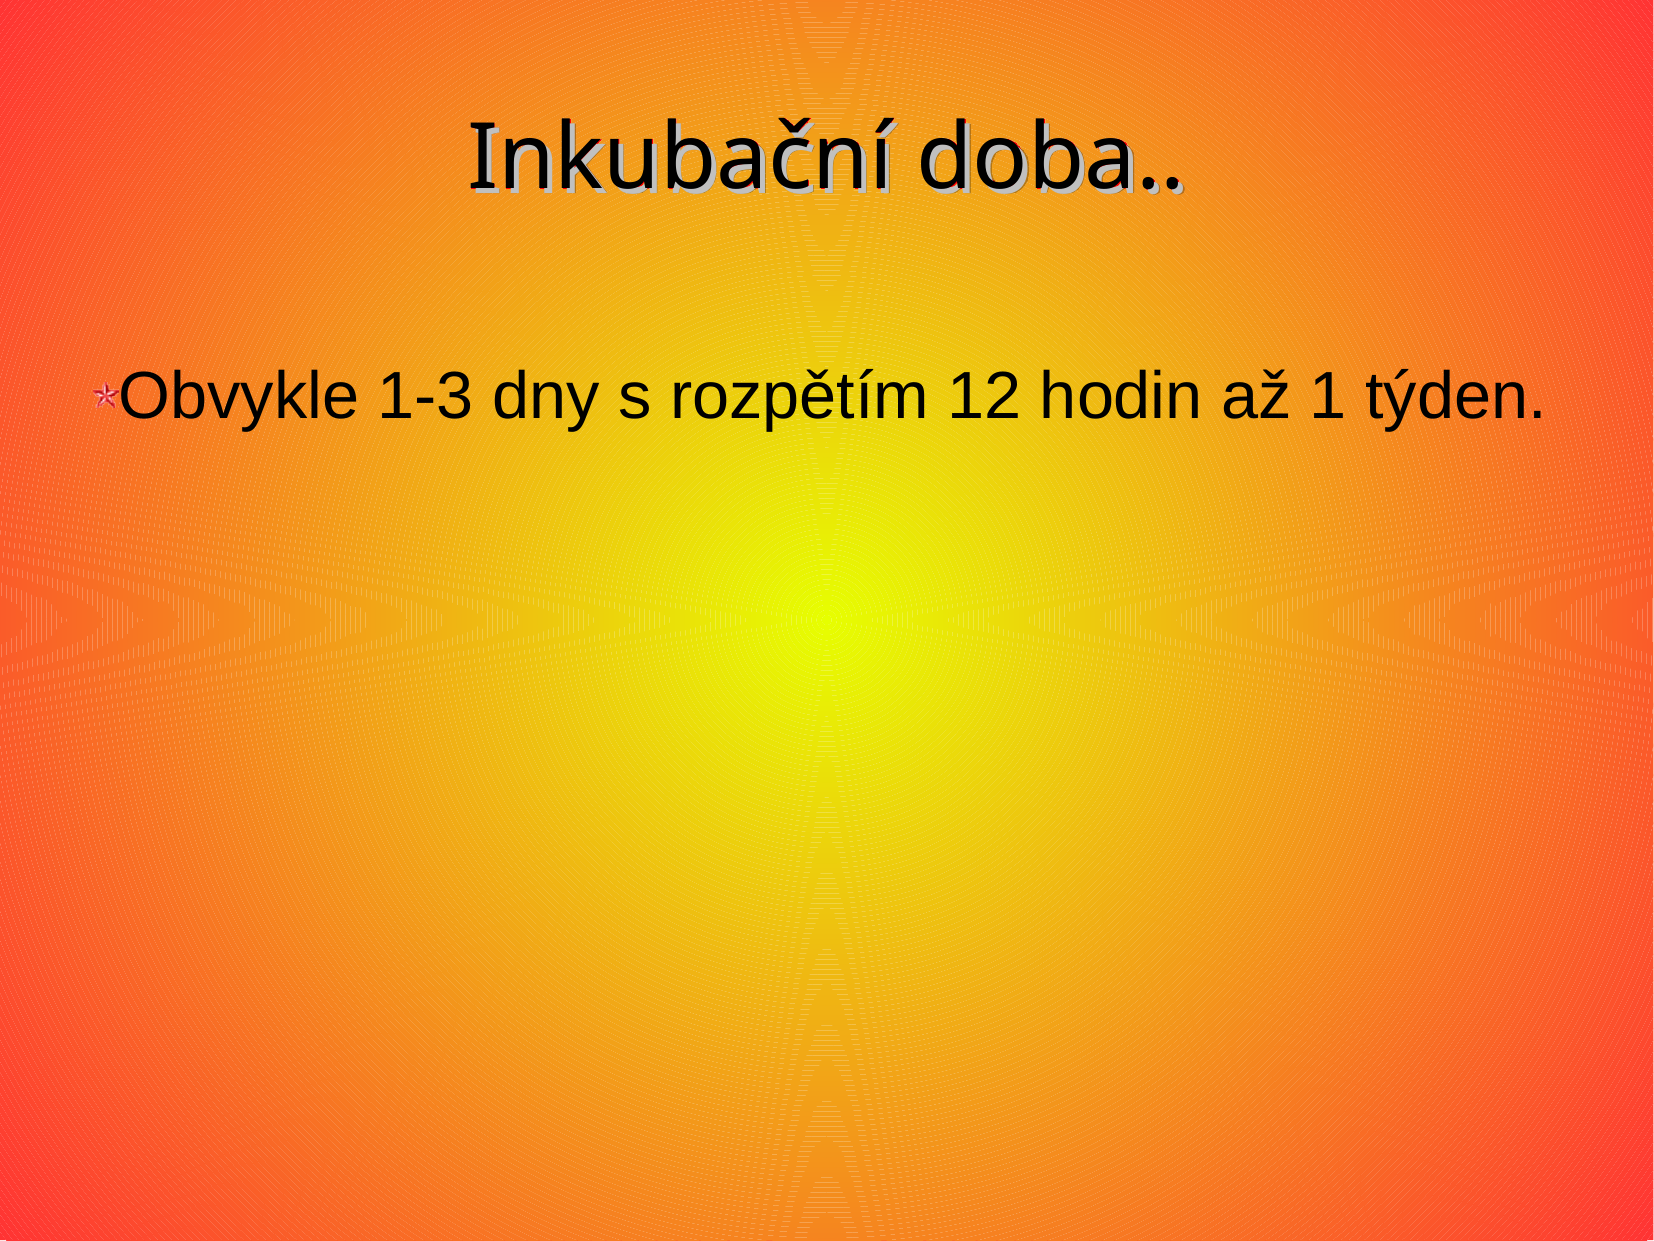

Obvykle 1-3 dny s rozpětím 12 hodin až 1 týden.
# Inkubační doba..